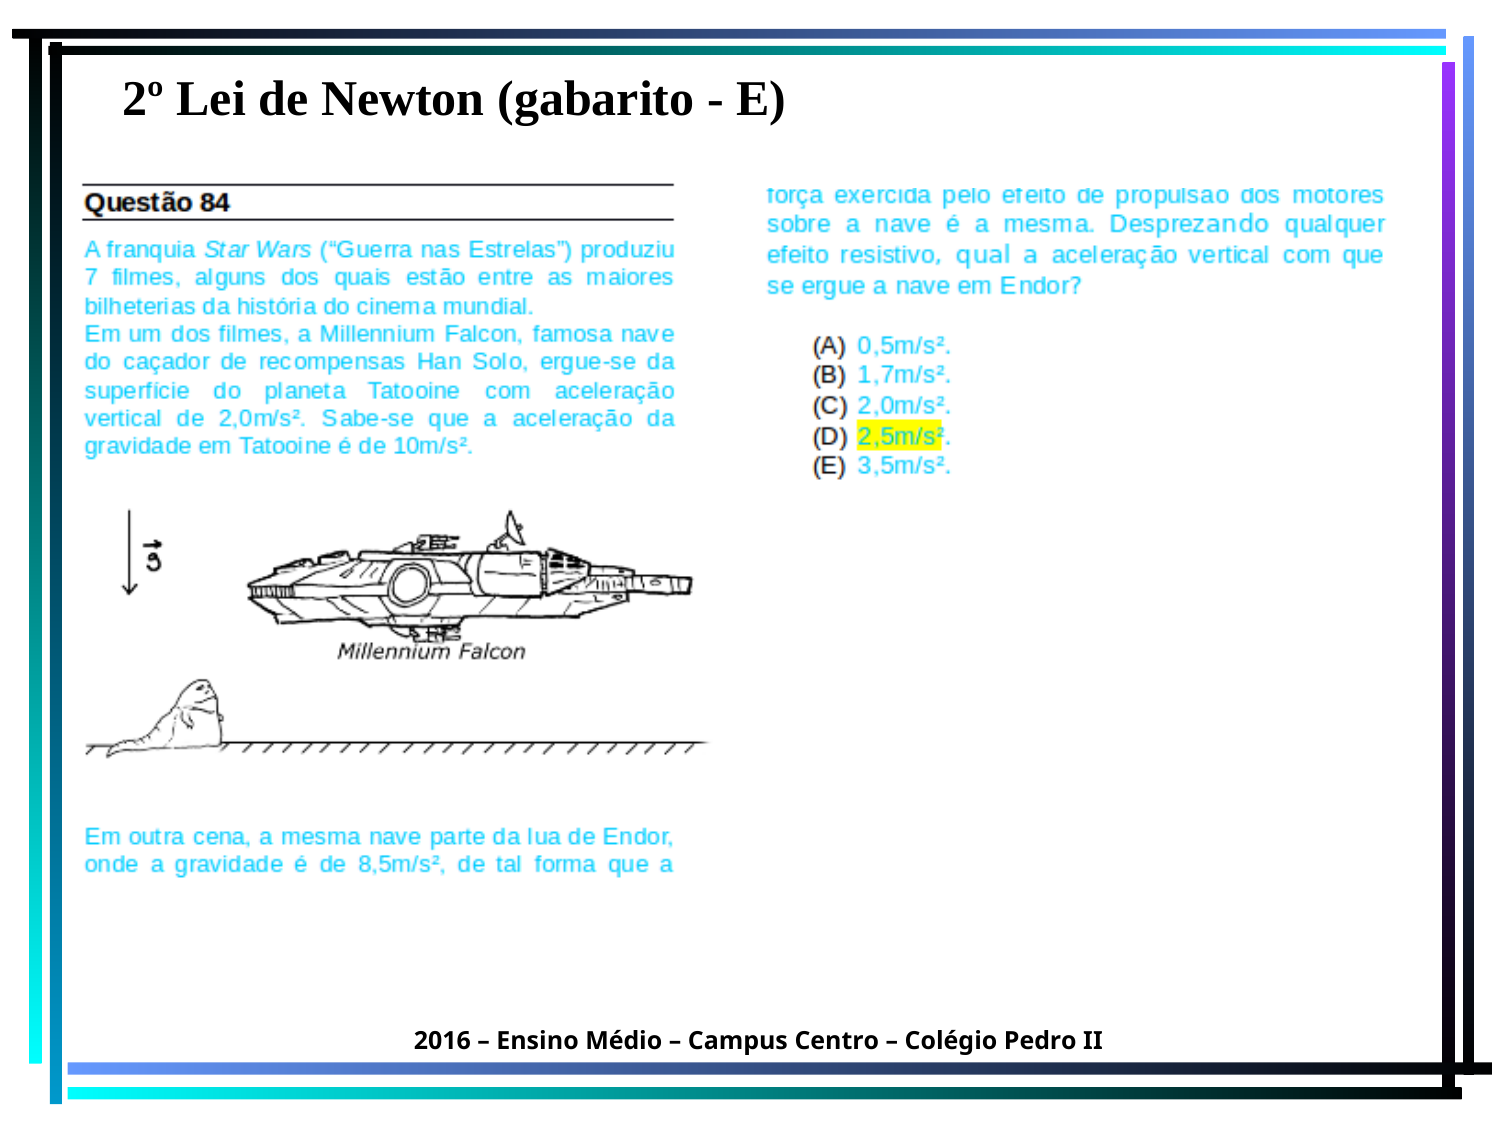

# 2º Lei de Newton (gabarito - E)
2016 – Ensino Médio – Campus Centro – Colégio Pedro II